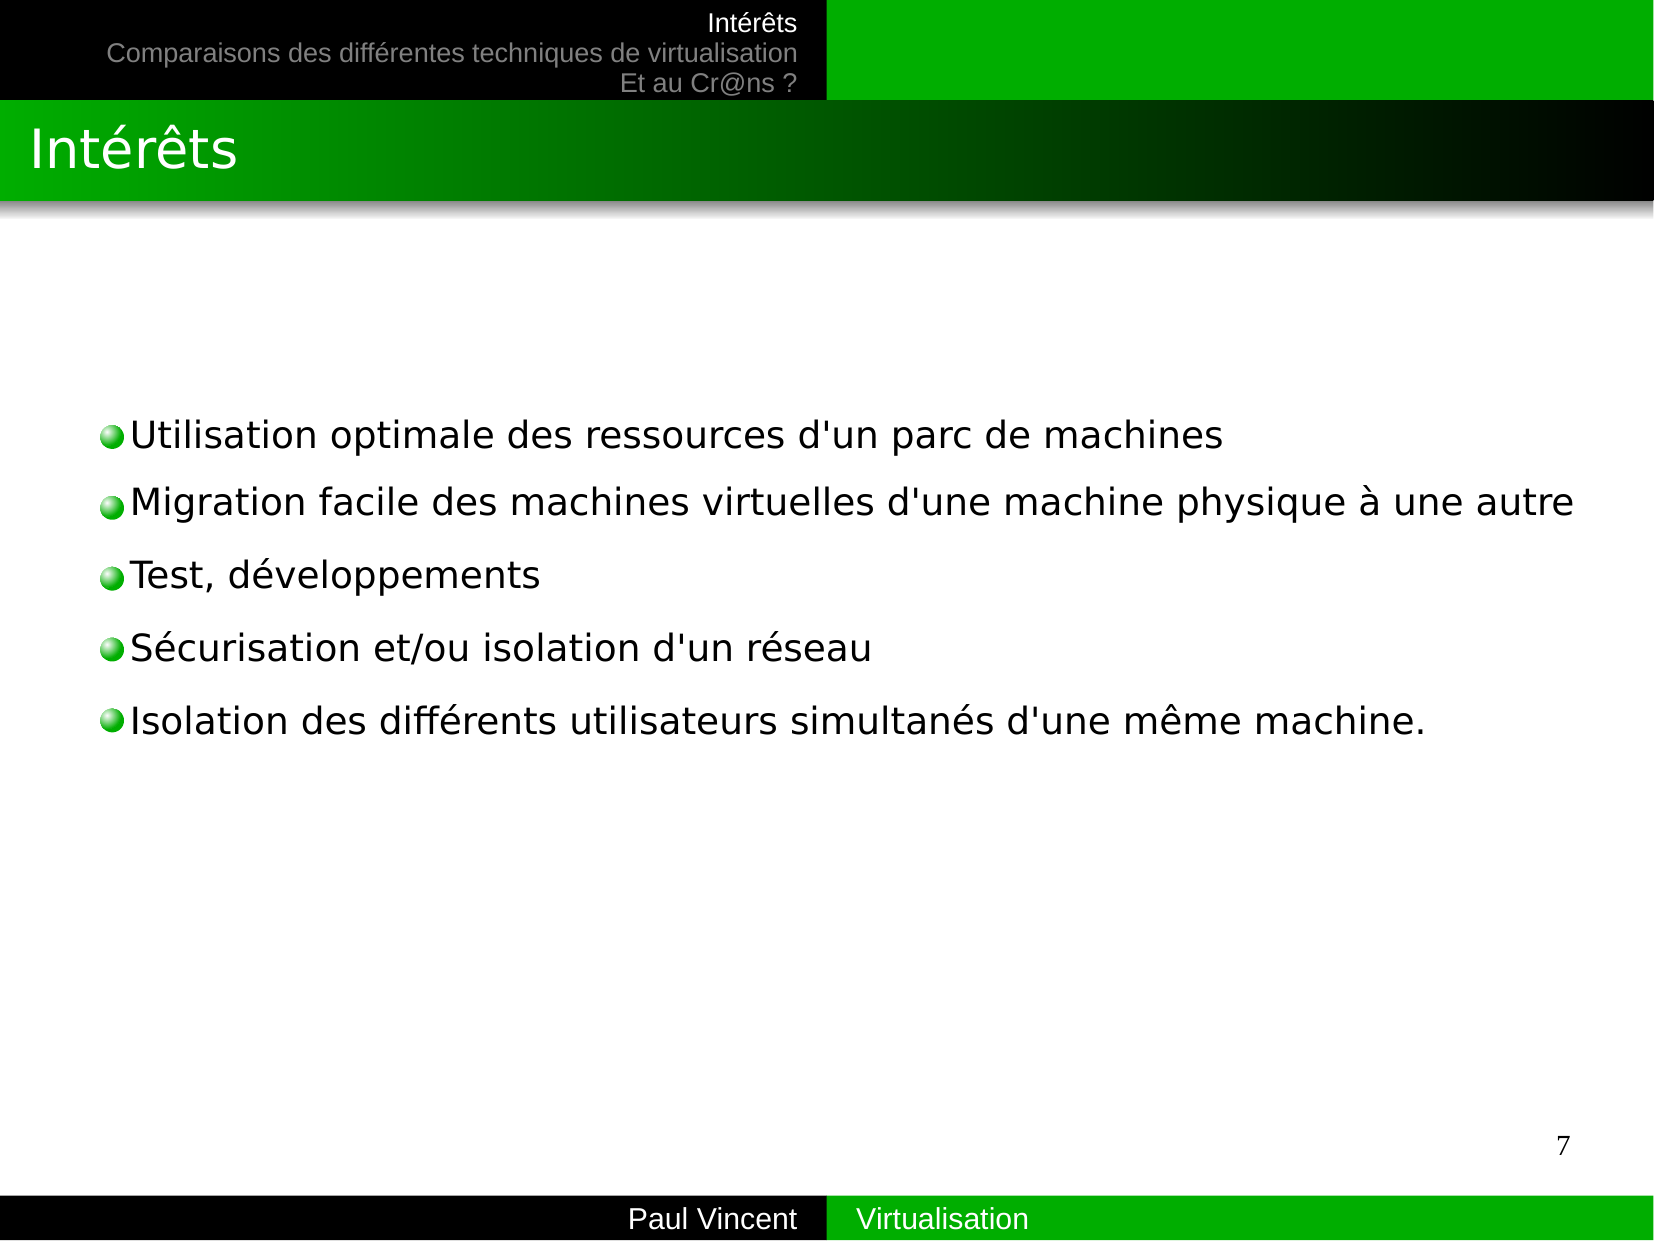

Intérêts
Comparaisons des différentes techniques de virtualisation
Et au Cr@ns ?
Intérêts
Utilisation optimale des ressources d'un parc de machines
Migration facile des machines virtuelles d'une machine physique à une autre
Test, développements
Sécurisation et/ou isolation d'un réseau
Isolation des différents utilisateurs simultanés d'une même machine.
7
Paul Vincent
Virtualisation